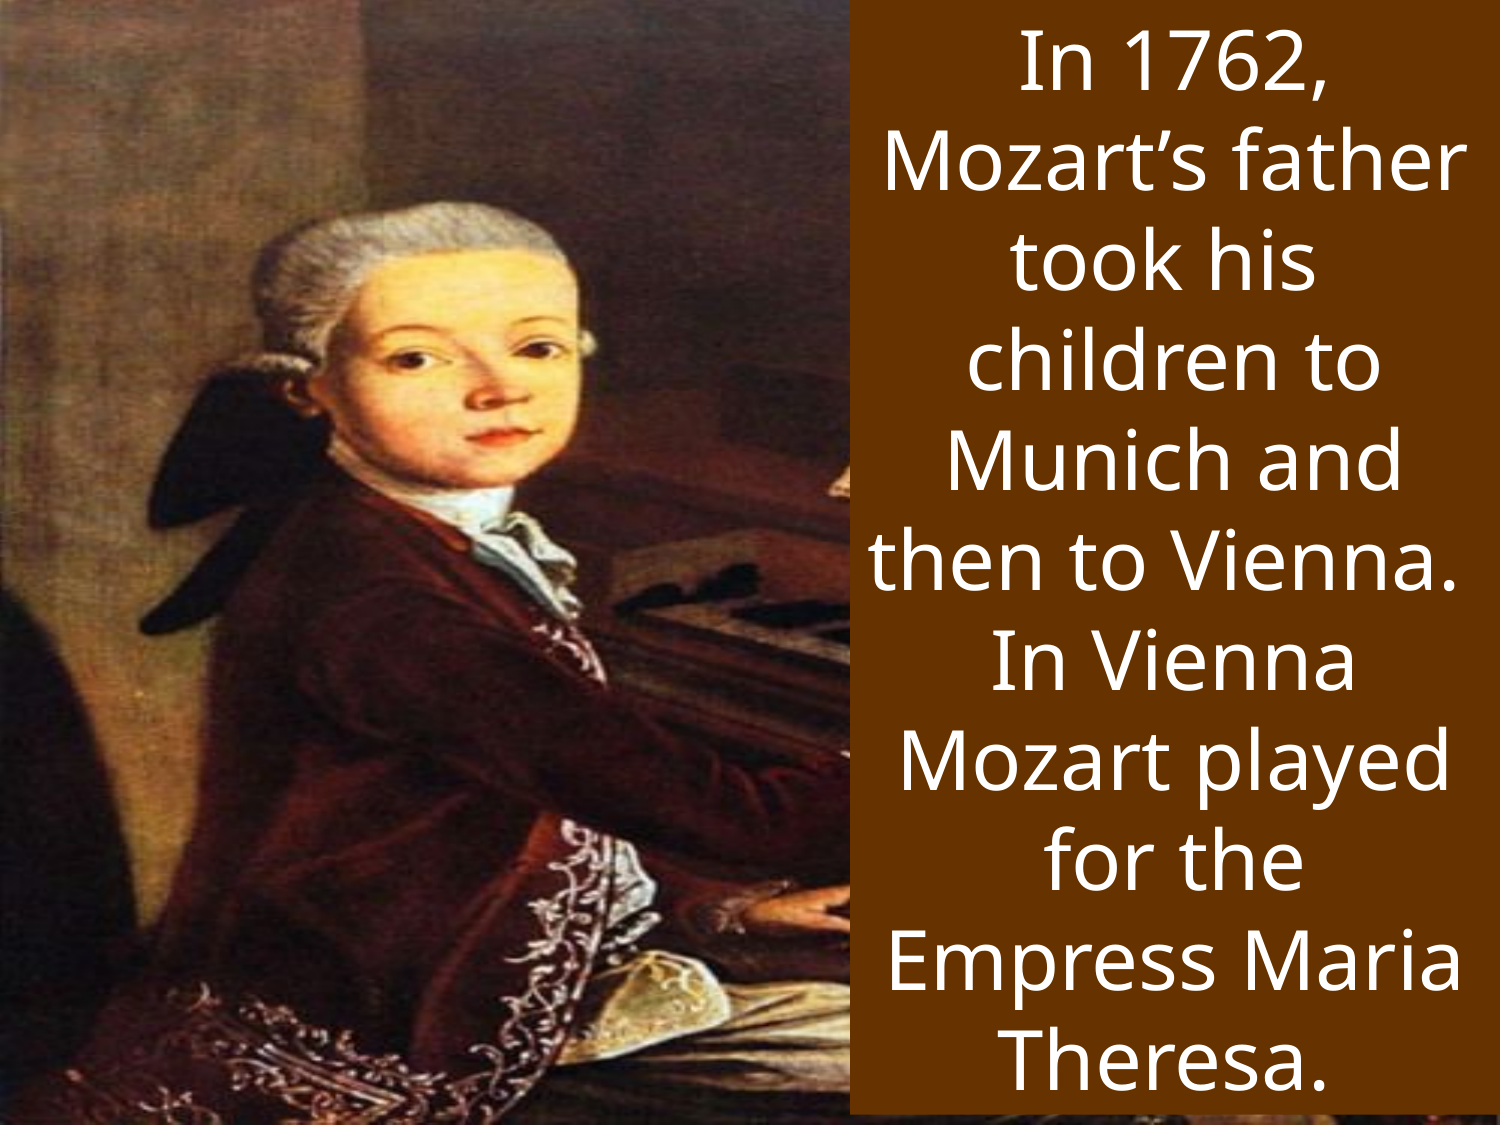

In 1762, Mozart’s father took his
children to Munich and then to Vienna. In Vienna Mozart played for the Empress Maria Theresa.